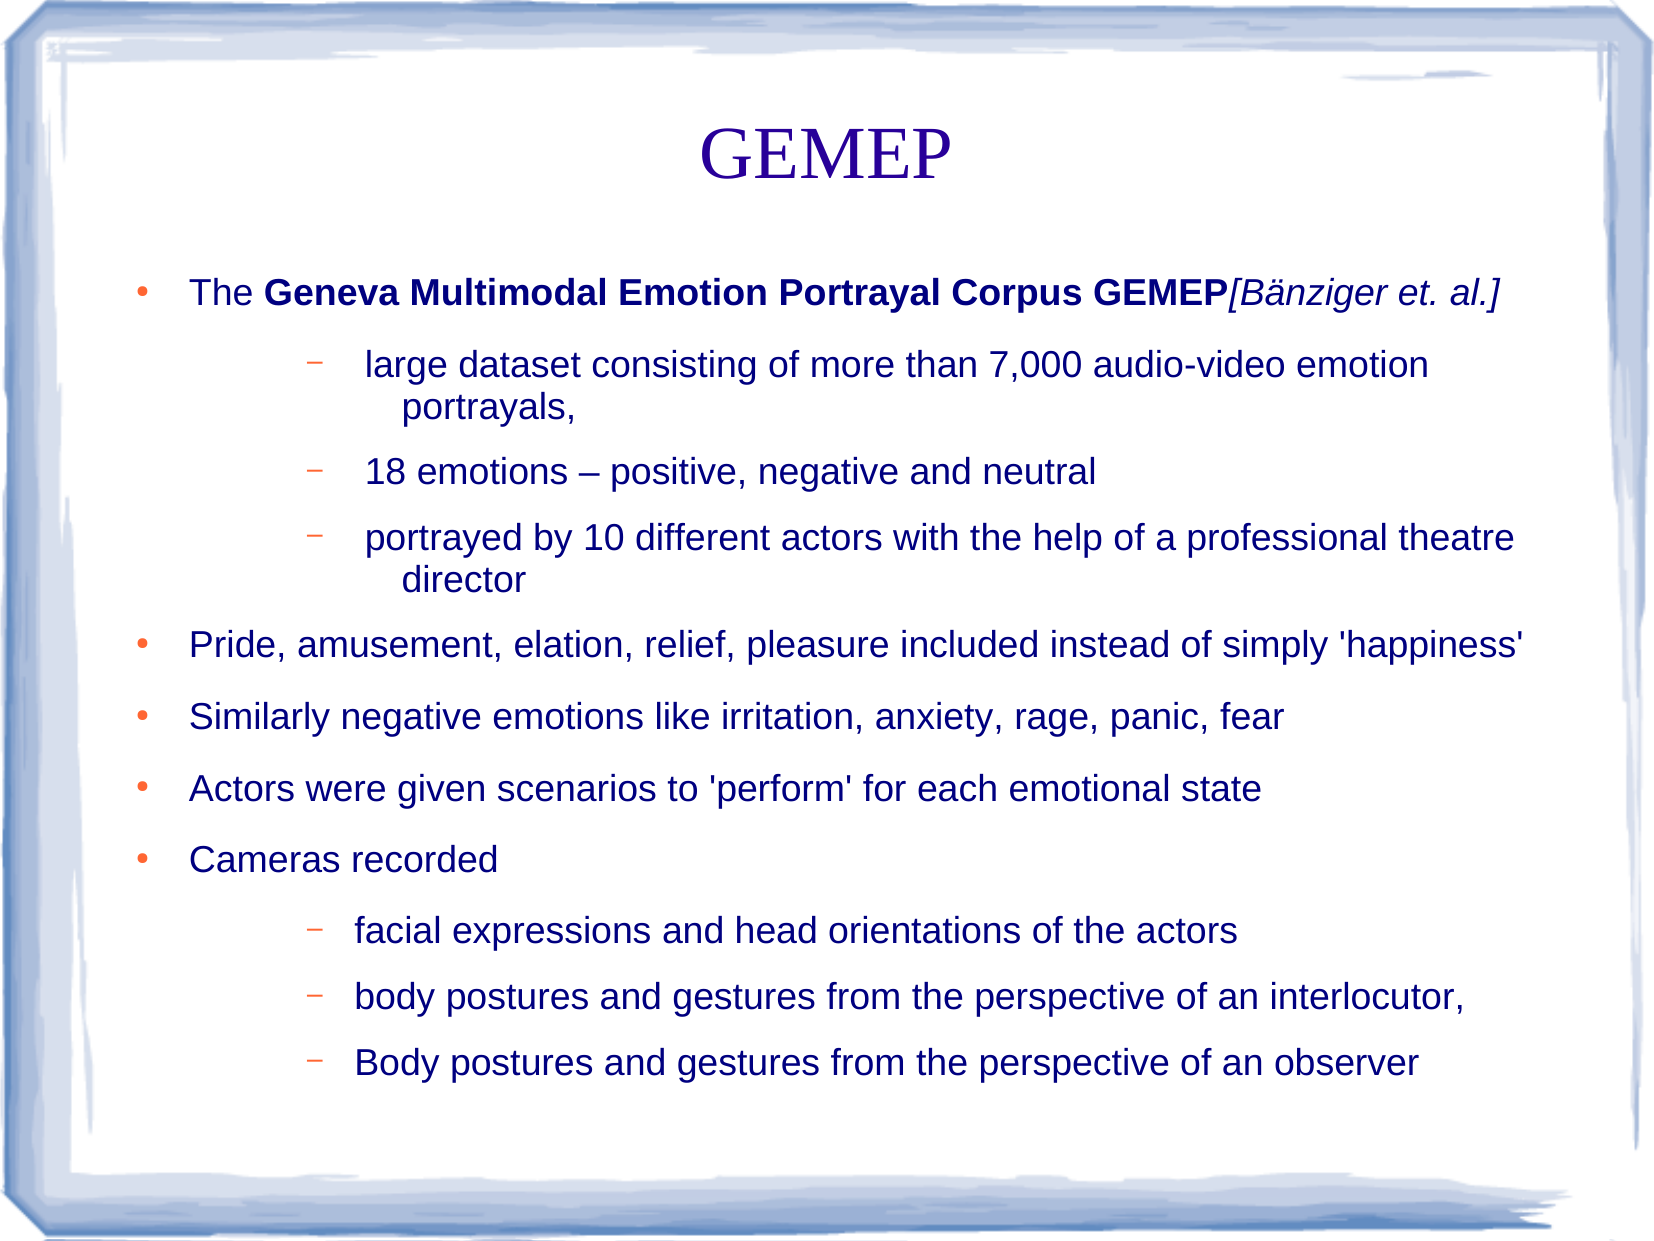

# GEMEP
The Geneva Multimodal Emotion Portrayal Corpus GEMEP[Bänziger et. al.]
 large dataset consisting of more than 7,000 audio-video emotion portrayals,
 18 emotions – positive, negative and neutral
 portrayed by 10 different actors with the help of a professional theatre director
Pride, amusement, elation, relief, pleasure included instead of simply 'happiness'
Similarly negative emotions like irritation, anxiety, rage, panic, fear
Actors were given scenarios to 'perform' for each emotional state
Cameras recorded
facial expressions and head orientations of the actors
body postures and gestures from the perspective of an interlocutor,
Body postures and gestures from the perspective of an observer